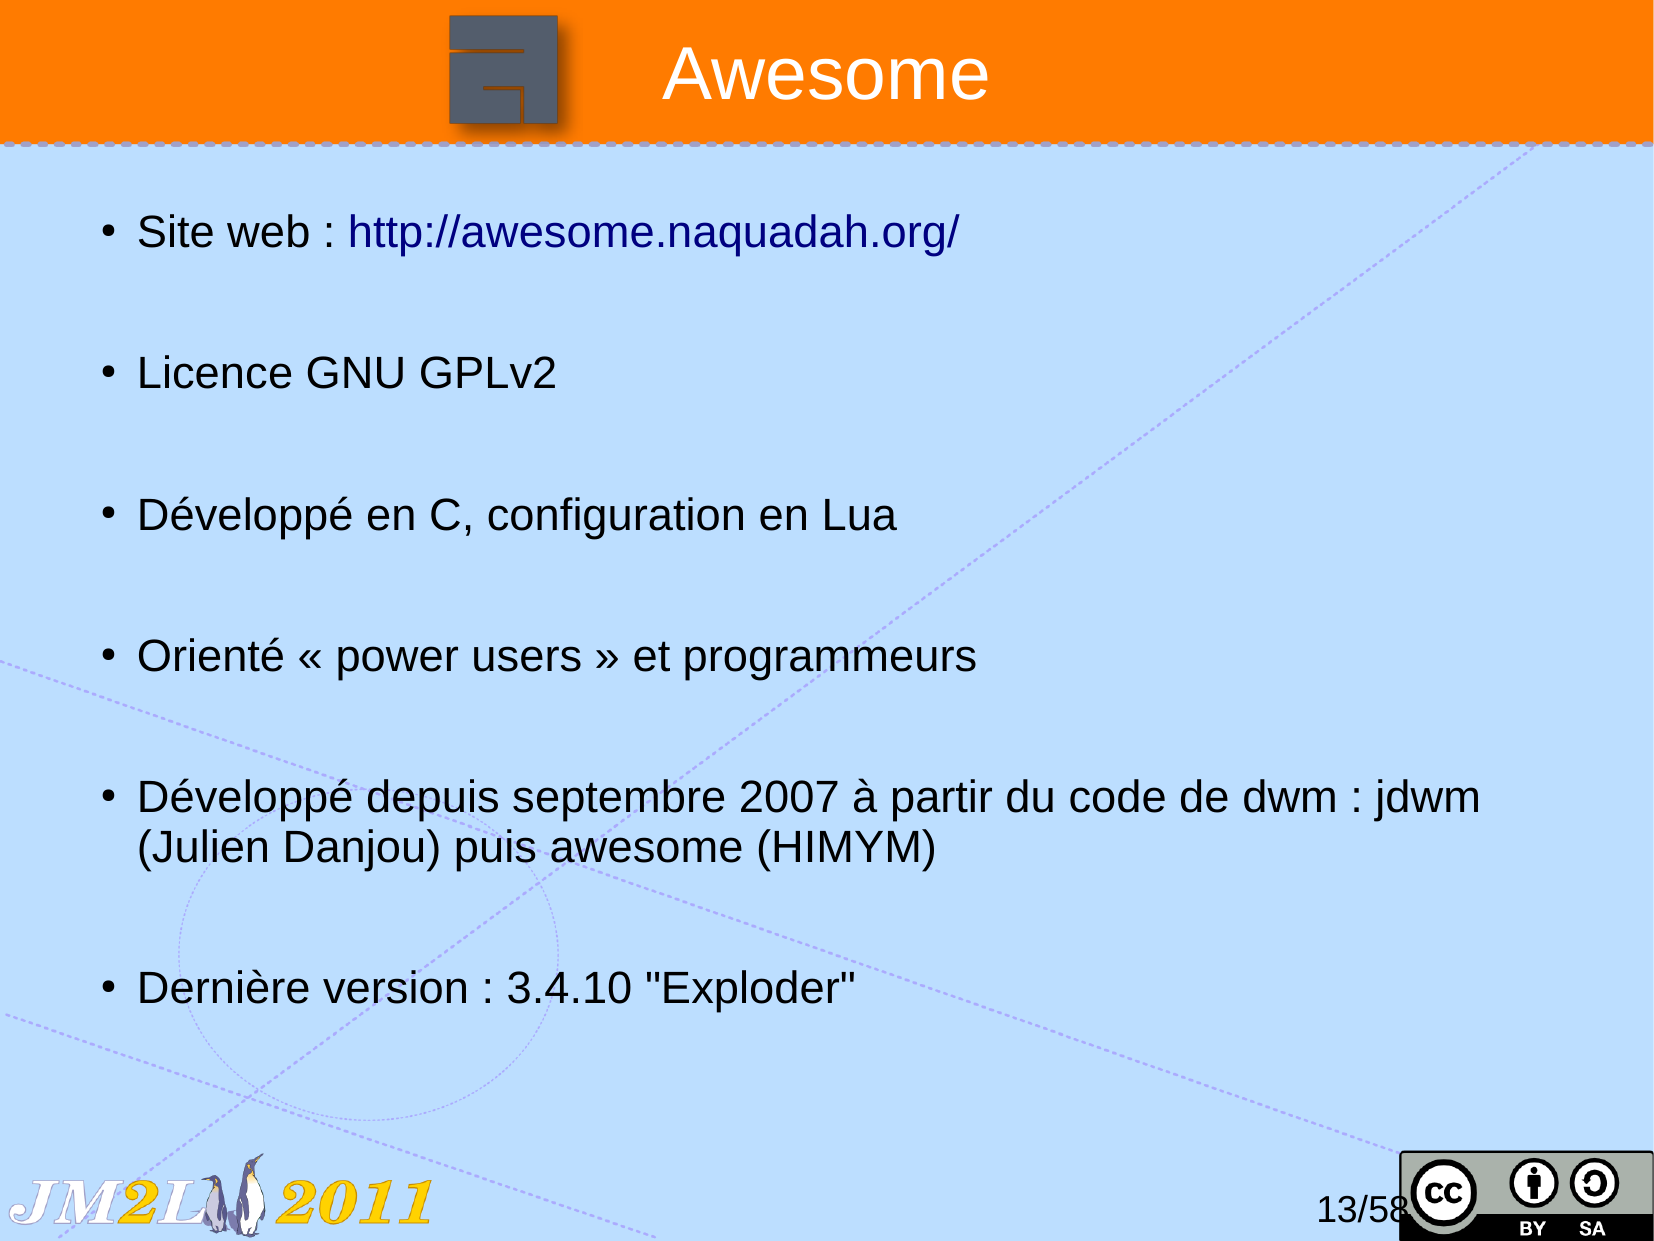

# Awesome
Site web : http://awesome.naquadah.org/
Licence GNU GPLv2
Développé en C, configuration en Lua
Orienté « power users » et programmeurs
Développé depuis septembre 2007 à partir du code de dwm : jdwm (Julien Danjou) puis awesome (HIMYM)
Dernière version : 3.4.10 "Exploder"